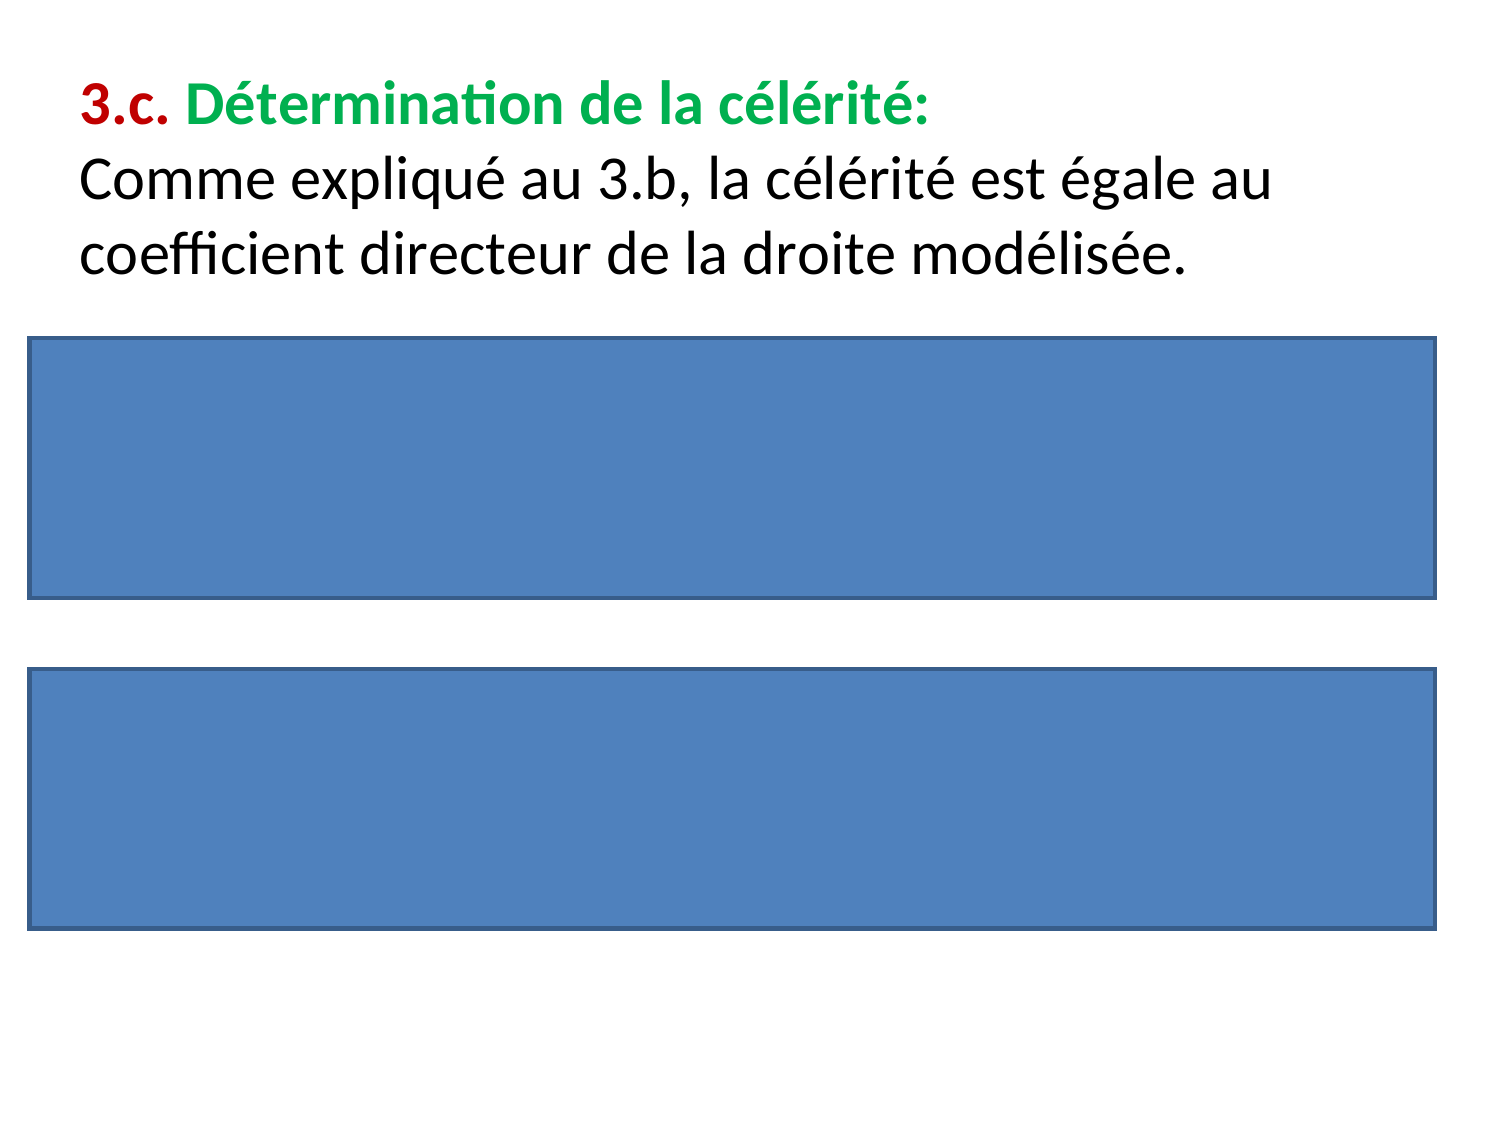

3.c. Détermination de la célérité:
Comme expliqué au 3.b, la célérité est égale au coefficient directeur de la droite modélisée.
Attention: L’ordinateur donne un résultat avec 6 chiffres significatifs, ce qui ne correspond pas à la précision de la mesure: il ne faut en garder que 2.
 Si on a converti d en m et  en s avant d’entrer les données à l’ordinateur, on obtient directement : c = 3,4.102 m/s